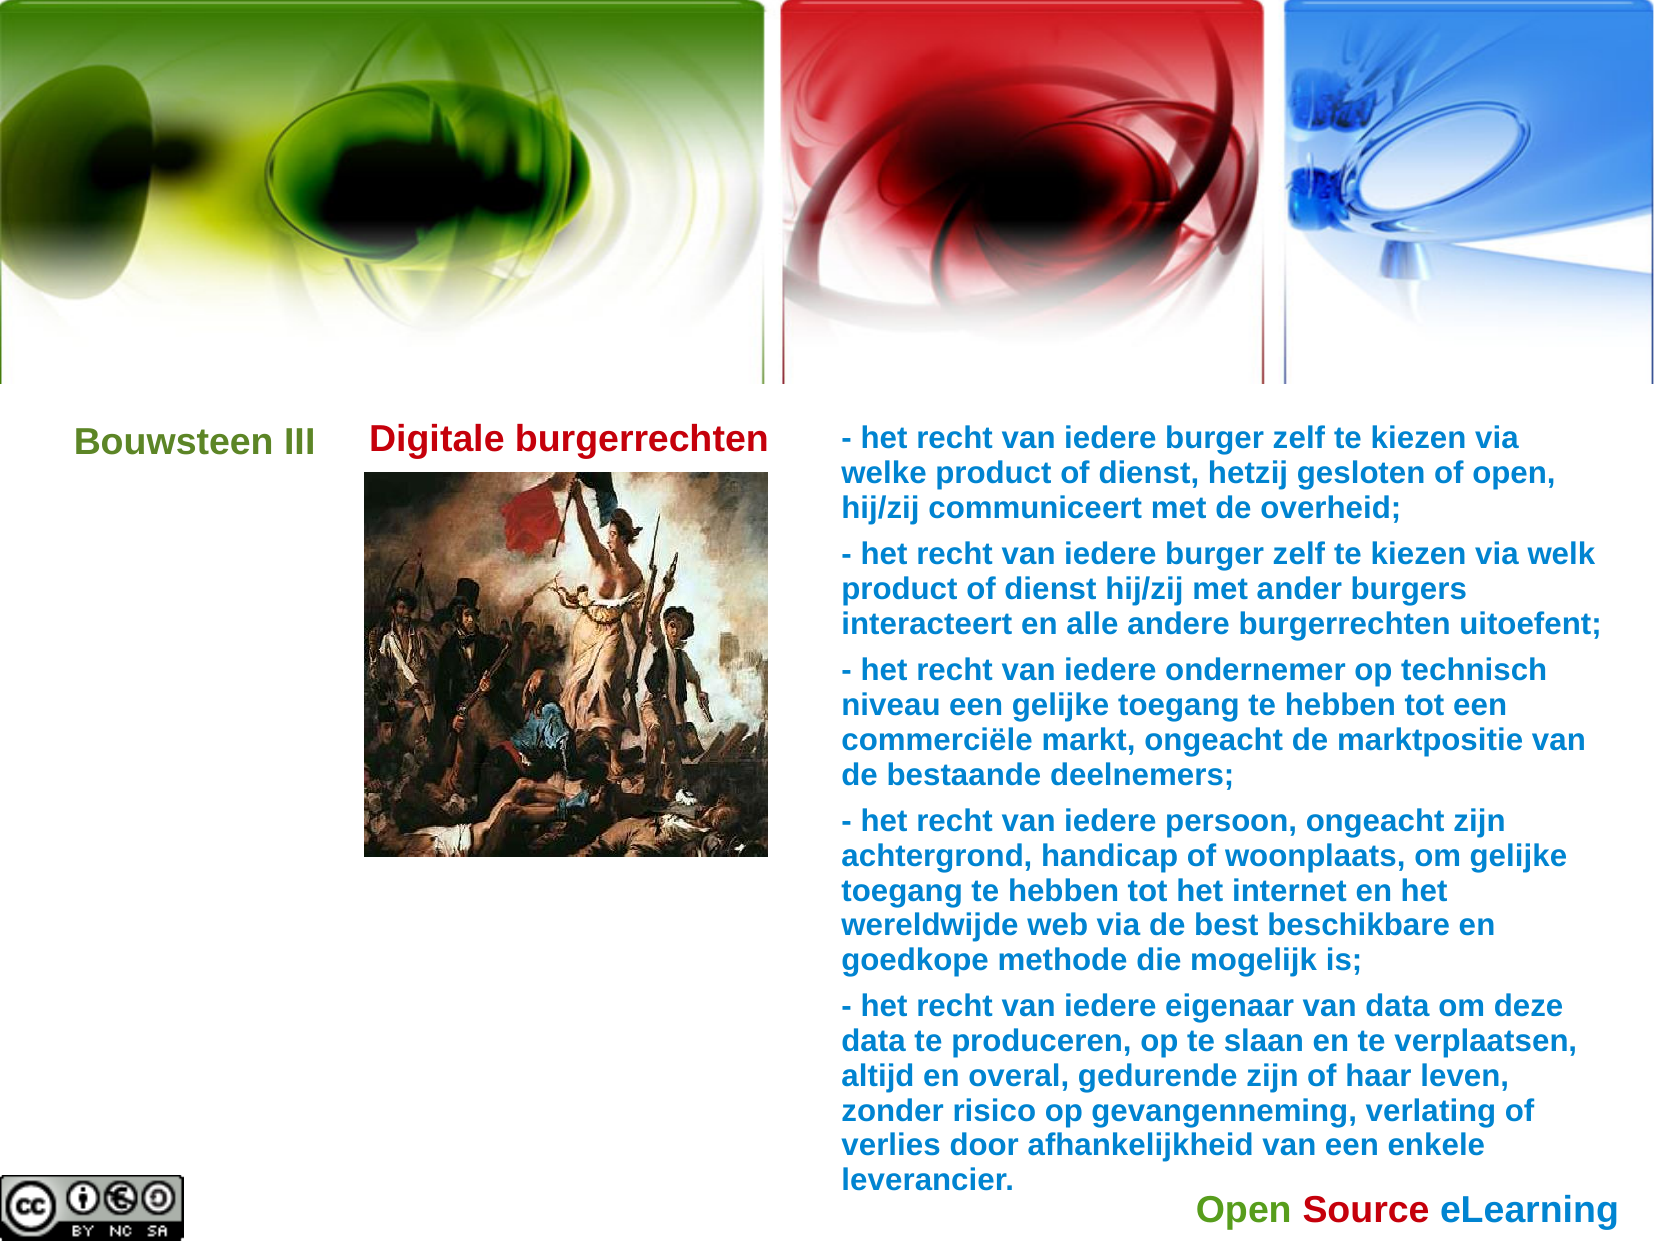

Digitale burgerrechten
Bouwsteen III
- het recht van iedere burger zelf te kiezen via welke product of dienst, hetzij gesloten of open, hij/zij communiceert met de overheid;
- het recht van iedere burger zelf te kiezen via welk product of dienst hij/zij met ander burgers interacteert en alle andere burgerrechten uitoefent;
- het recht van iedere ondernemer op technisch niveau een gelijke toegang te hebben tot een commerciële markt, ongeacht de marktpositie van de bestaande deelnemers;
- het recht van iedere persoon, ongeacht zijn achtergrond, handicap of woonplaats, om gelijke toegang te hebben tot het internet en het wereldwijde web via de best beschikbare en goedkope methode die mogelijk is;
- het recht van iedere eigenaar van data om deze data te produceren, op te slaan en te verplaatsen, altijd en overal, gedurende zijn of haar leven, zonder risico op gevangenneming, verlating of verlies door afhankelijkheid van een enkele leverancier.
Open Source eLearning